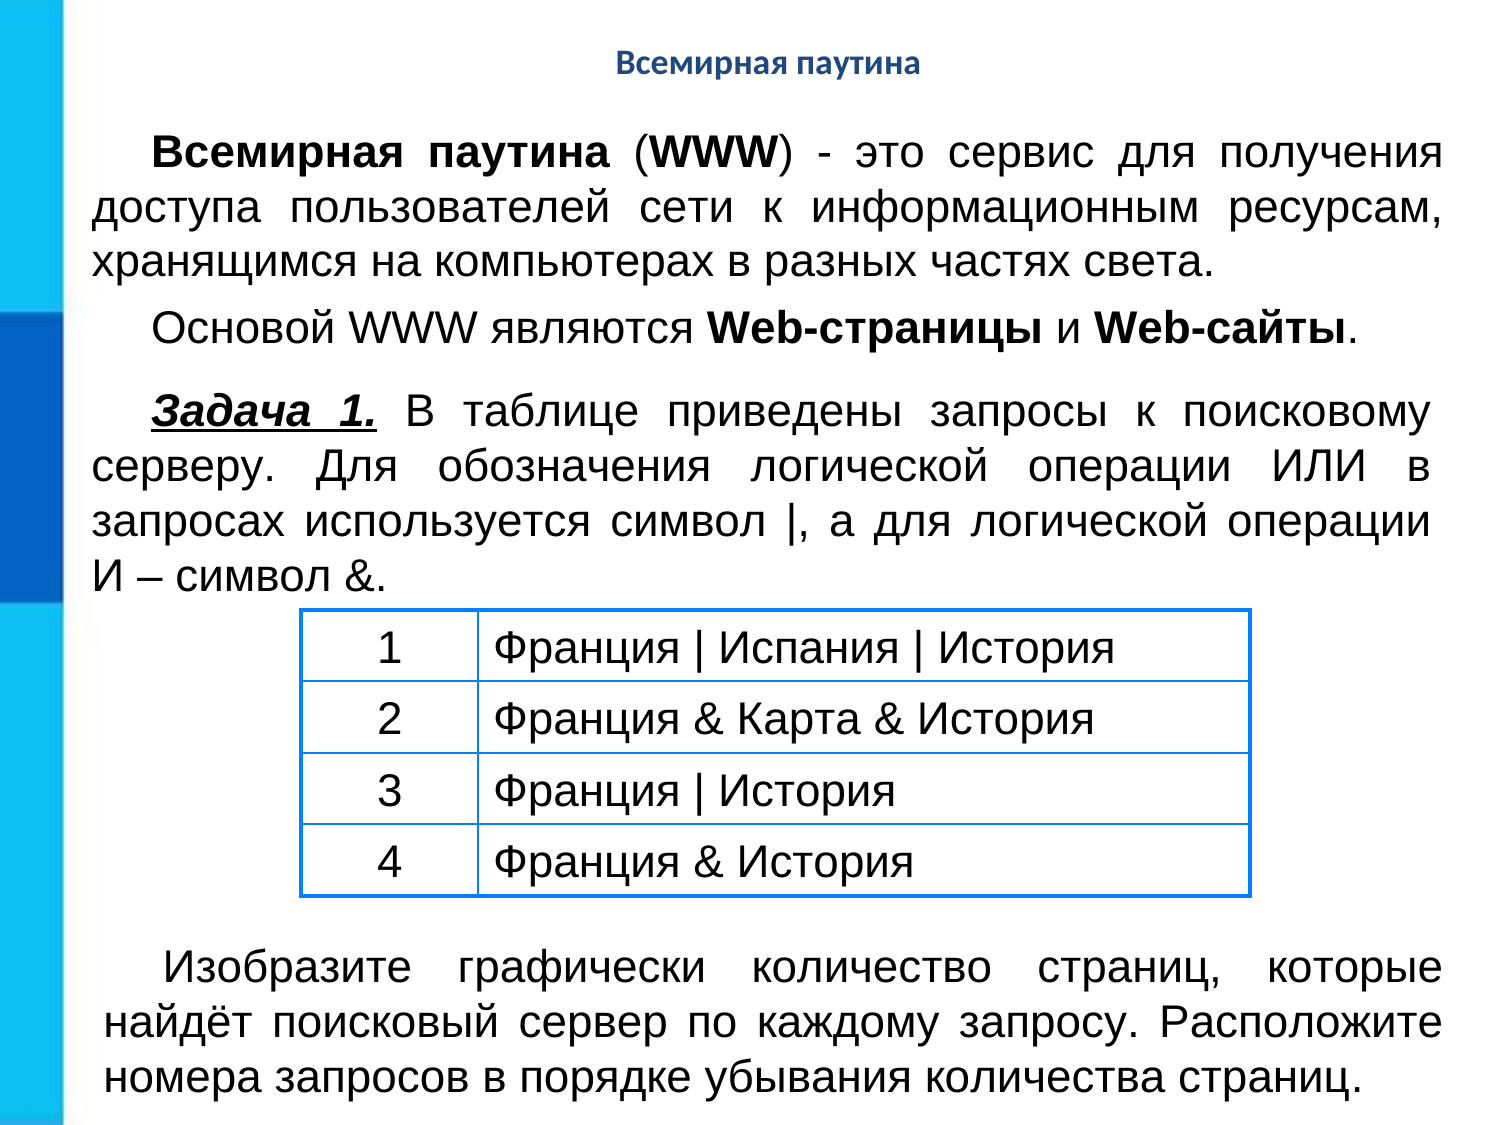

Всемирная паутина
Всемирная паутина (WWW) - это сервис для получения доступа пользователей сети к информационным ресурсам, хранящимся на компьютерах в разных частях света.
Основой WWW являются Web-страницы и Web-сайты.
Задача 1. В таблице приведены запросы к поисковому серверу. Для обозначения логической операции ИЛИ в запросах используется символ |, а для логической операции И – символ &.
| 1 | Франция | Испания | История |
| --- | --- |
| 2 | Франция & Карта & История |
| 3 | Франция | История |
| 4 | Франция & История |
Изобразите графически количество страниц, которые найдёт поисковый сервер по каждому запросу. Расположите номера запросов в порядке убывания количества страниц.